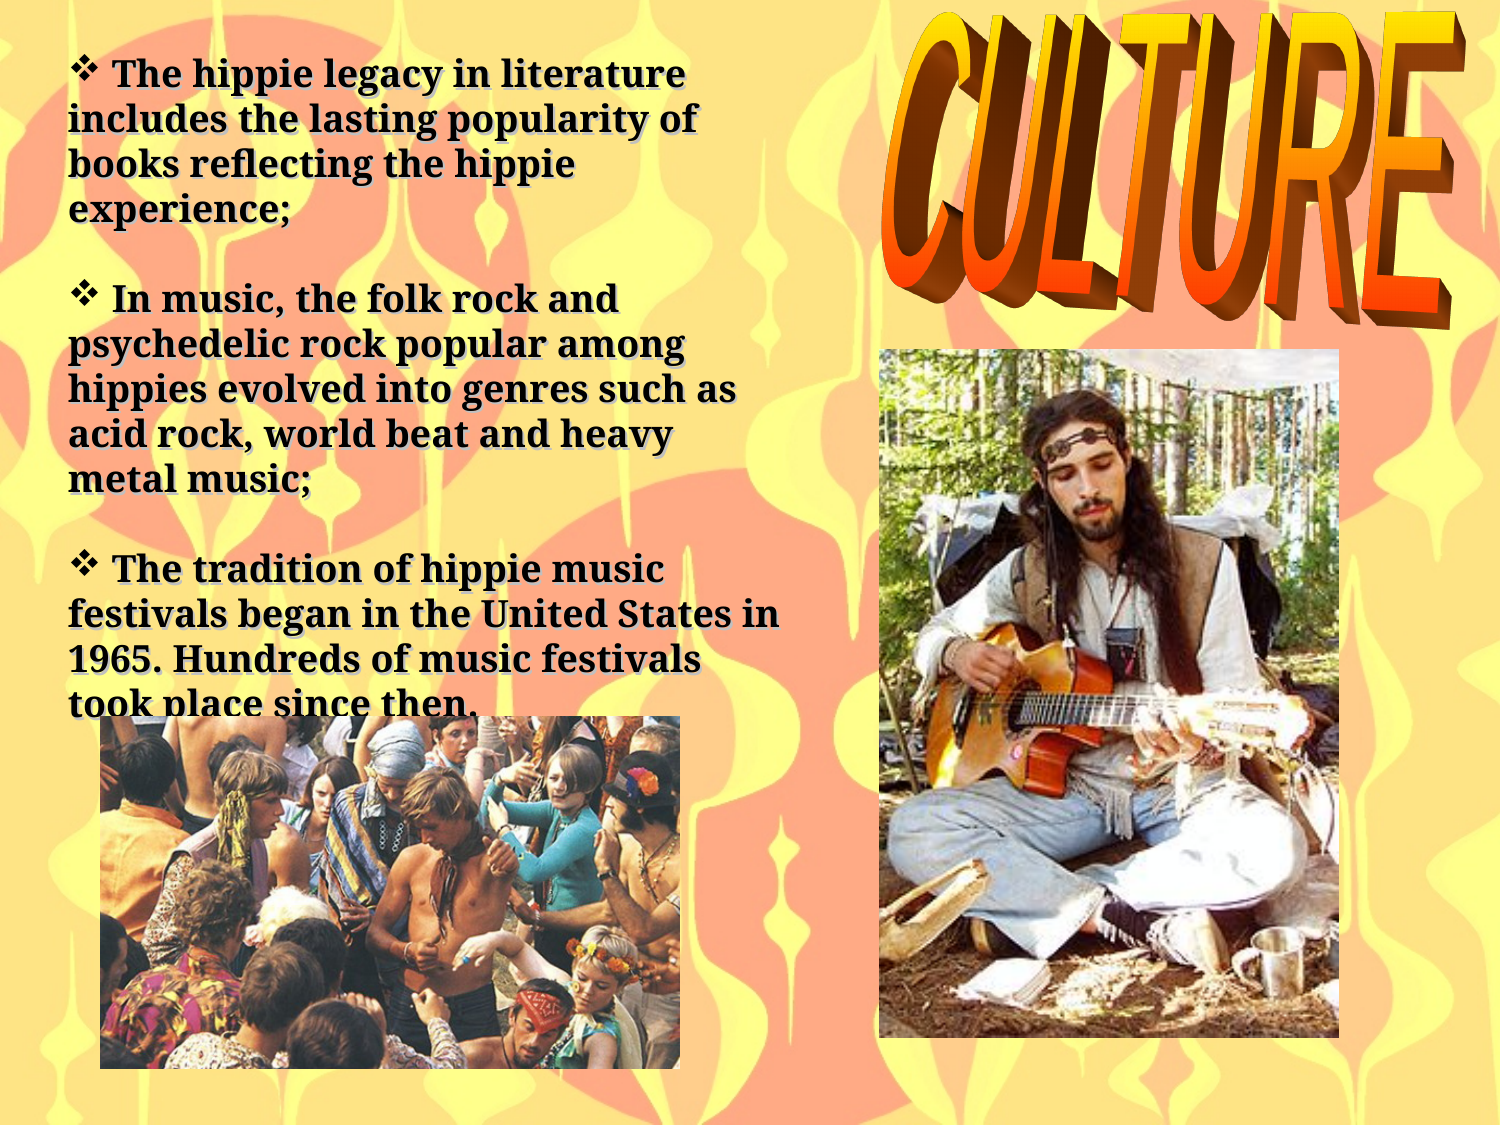

CULTURE
 The hippie legacy in literature includes the lasting popularity of books reflecting the hippie experience;
 In music, the folk rock and psychedelic rock popular among hippies evolved into genres such as acid rock, world beat and heavy metal music;
 The tradition of hippie music festivals began in the United States in 1965. Hundreds of music festivals took place since then.